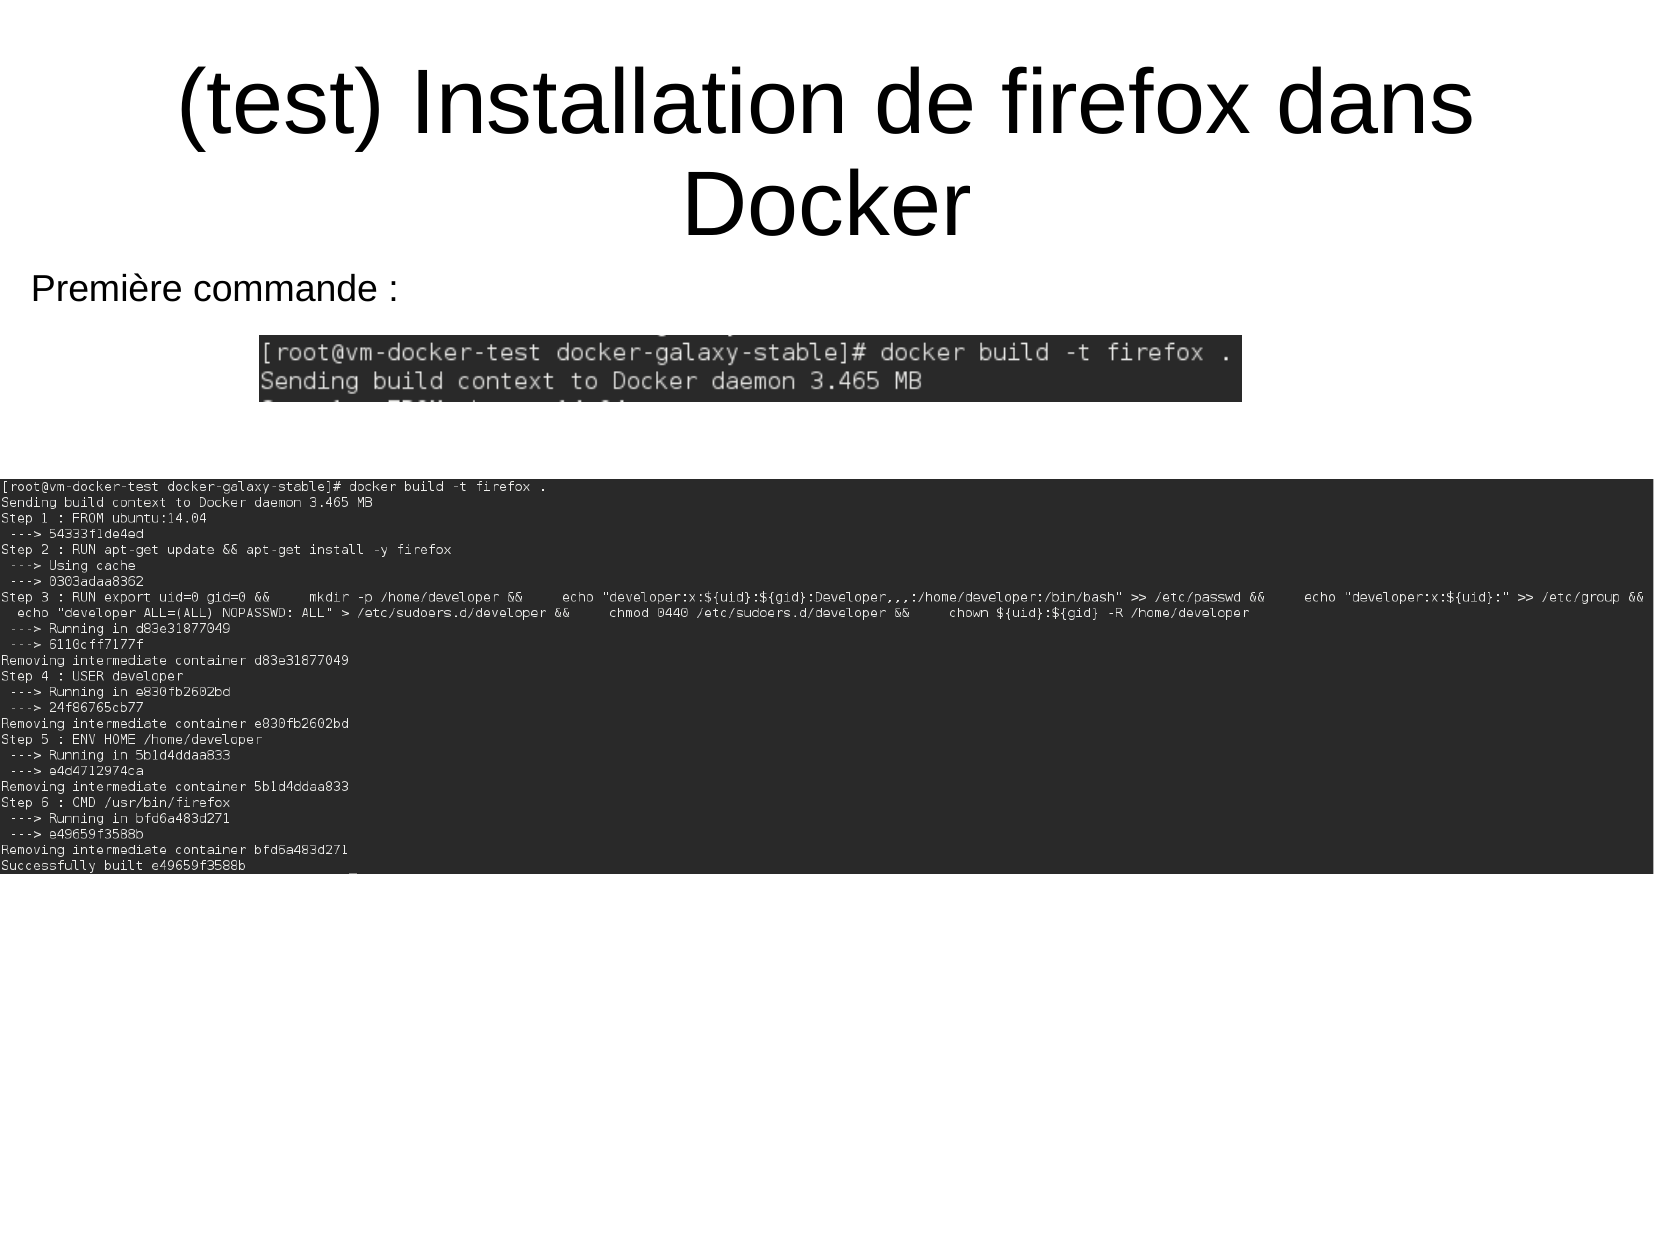

# (test) Installation de firefox dans Docker
Première commande :